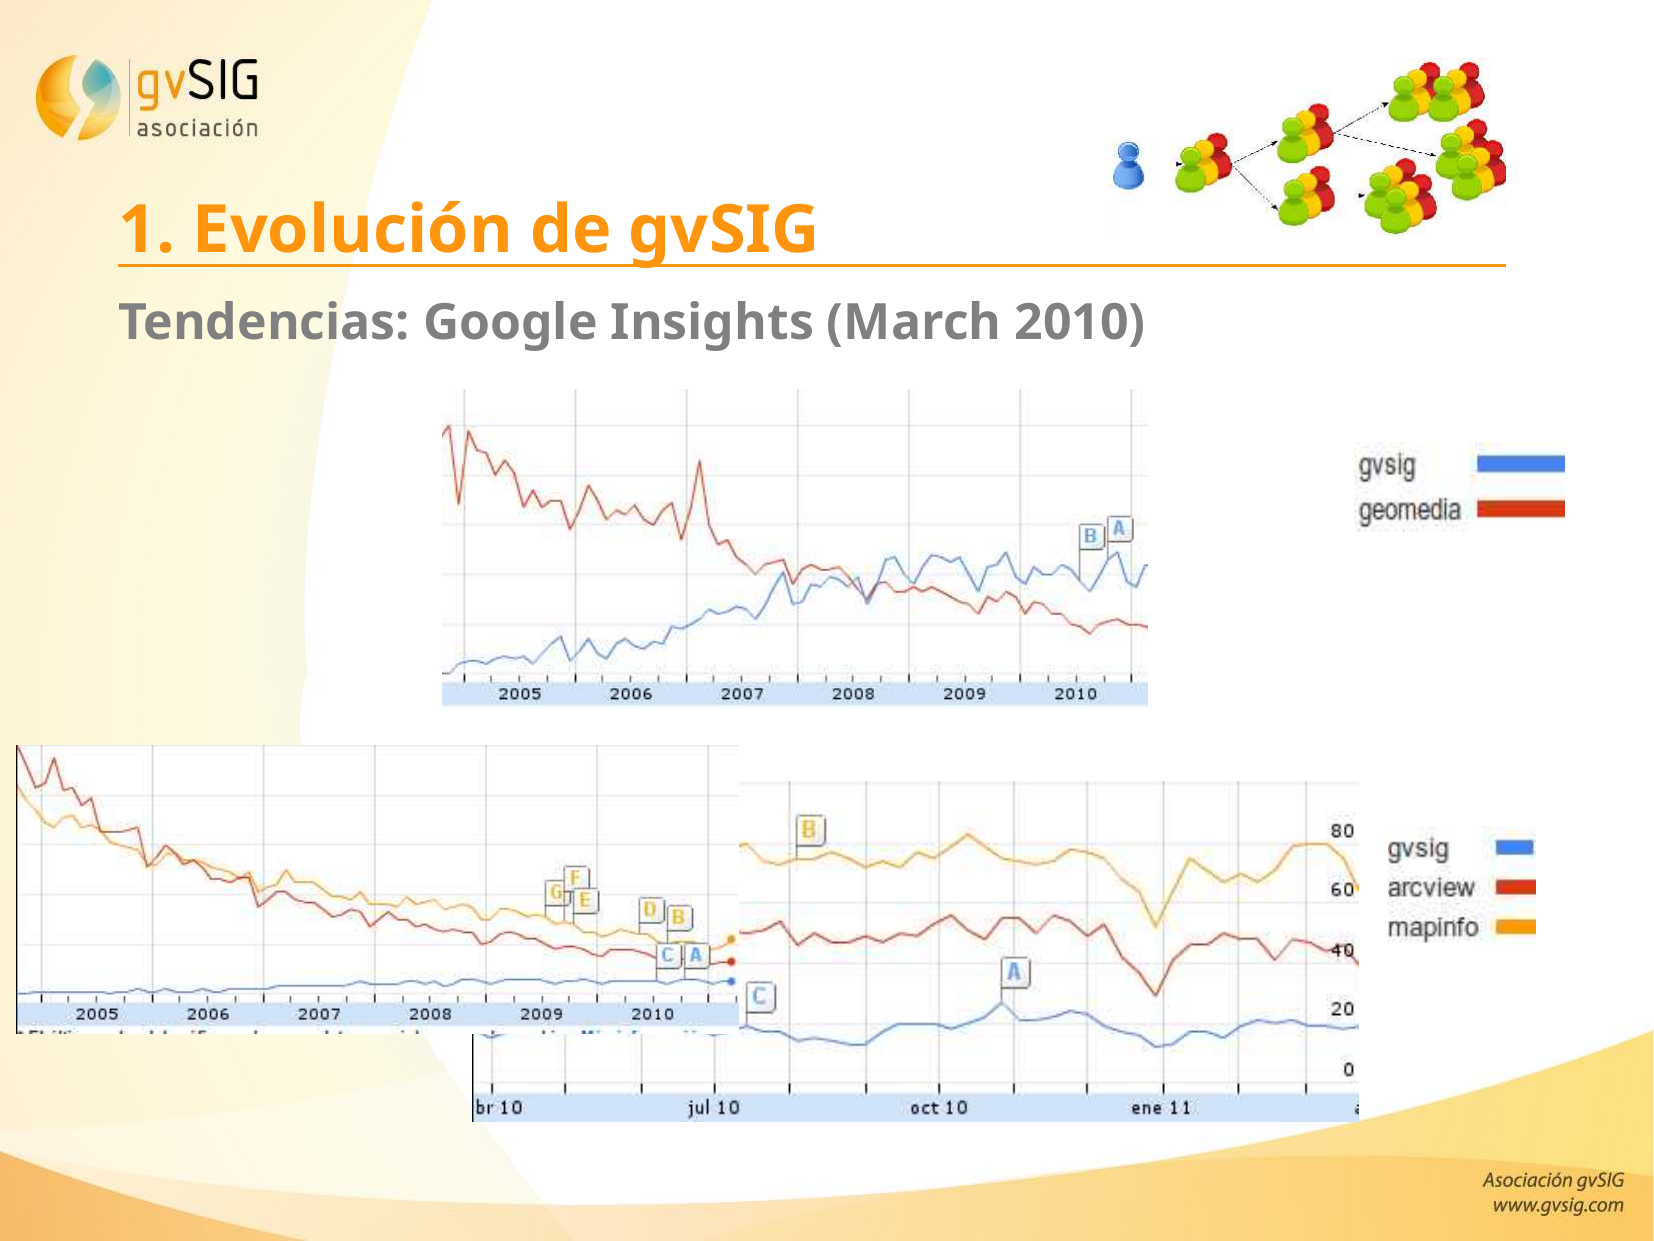

# 1. Evolución de gvSIG
Tendencias: Google Insights (March 2010)